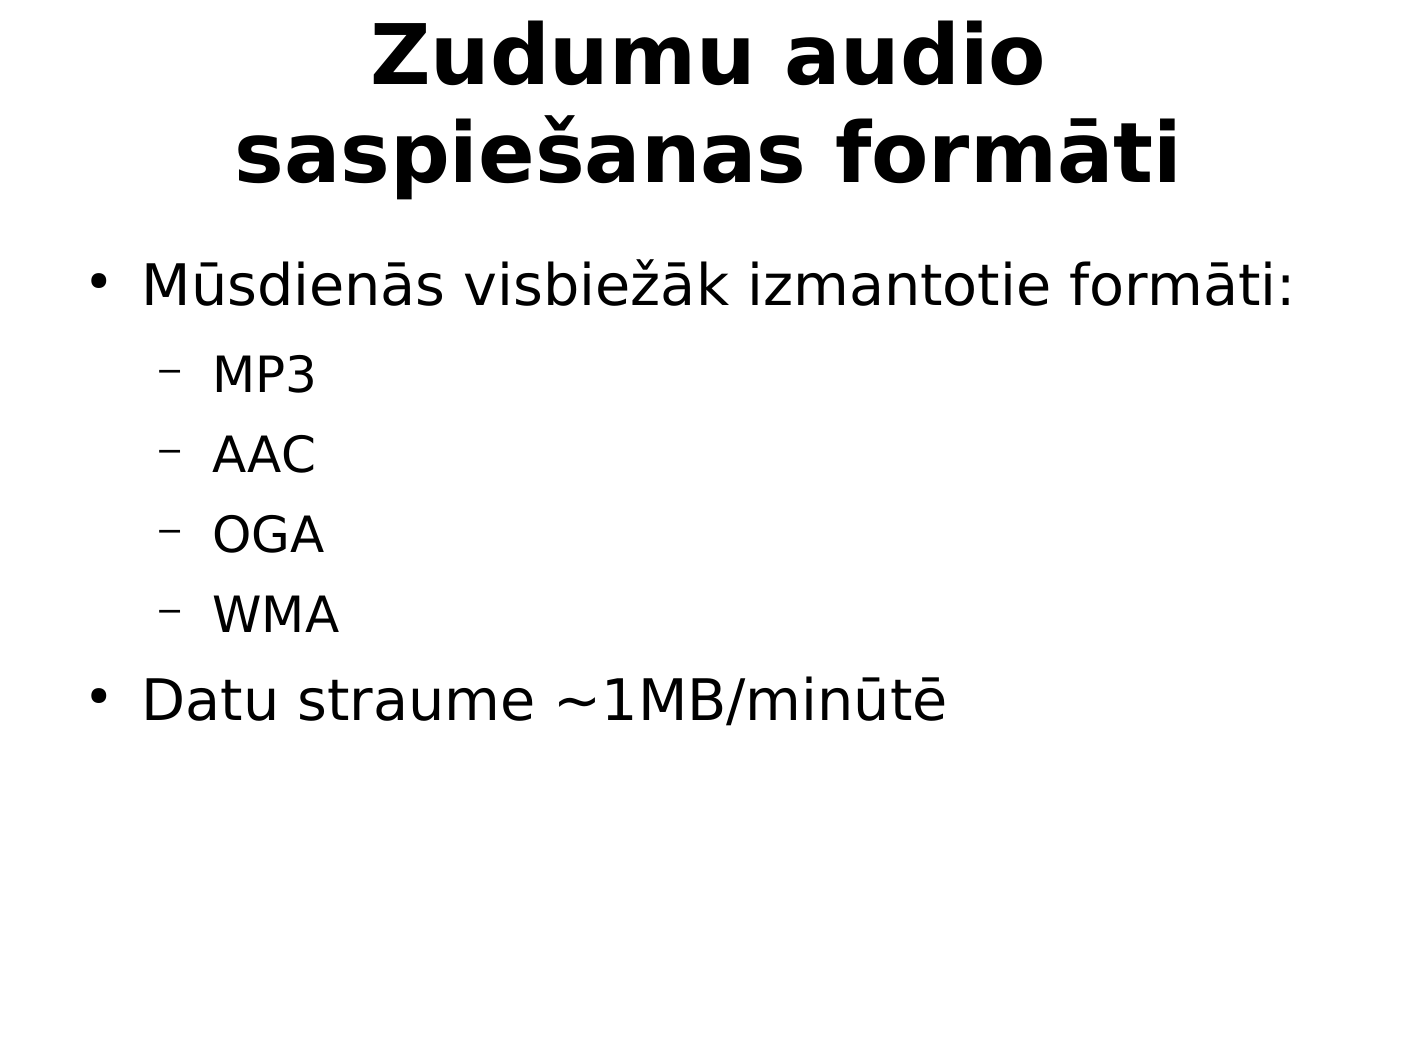

Zudumu audio saspiešanas formāti
# Mūsdienās visbiežāk izmantotie formāti:
MP3
AAC
OGA
WMA
Datu straume ~1MB/minūtē